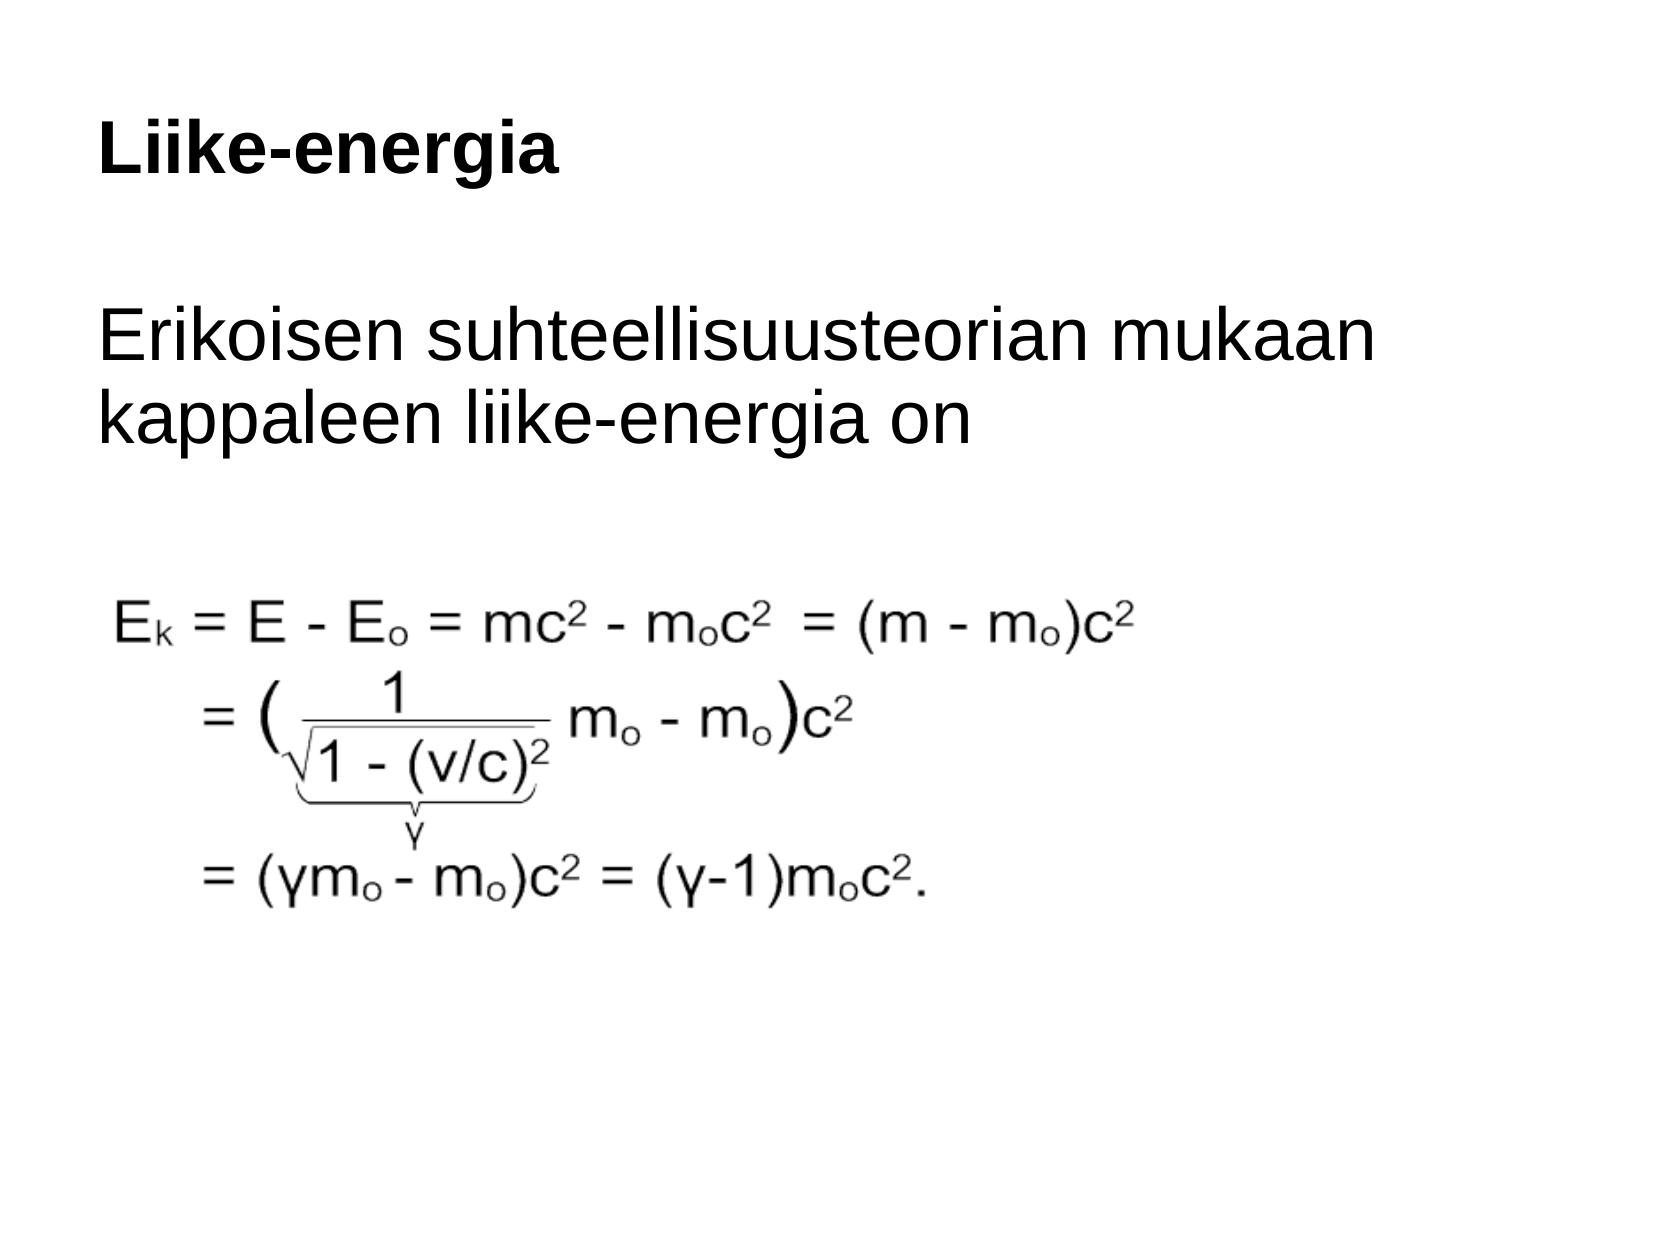

Liike-energia
Erikoisen suhteellisuusteorian mukaan
kappaleen liike-energia on